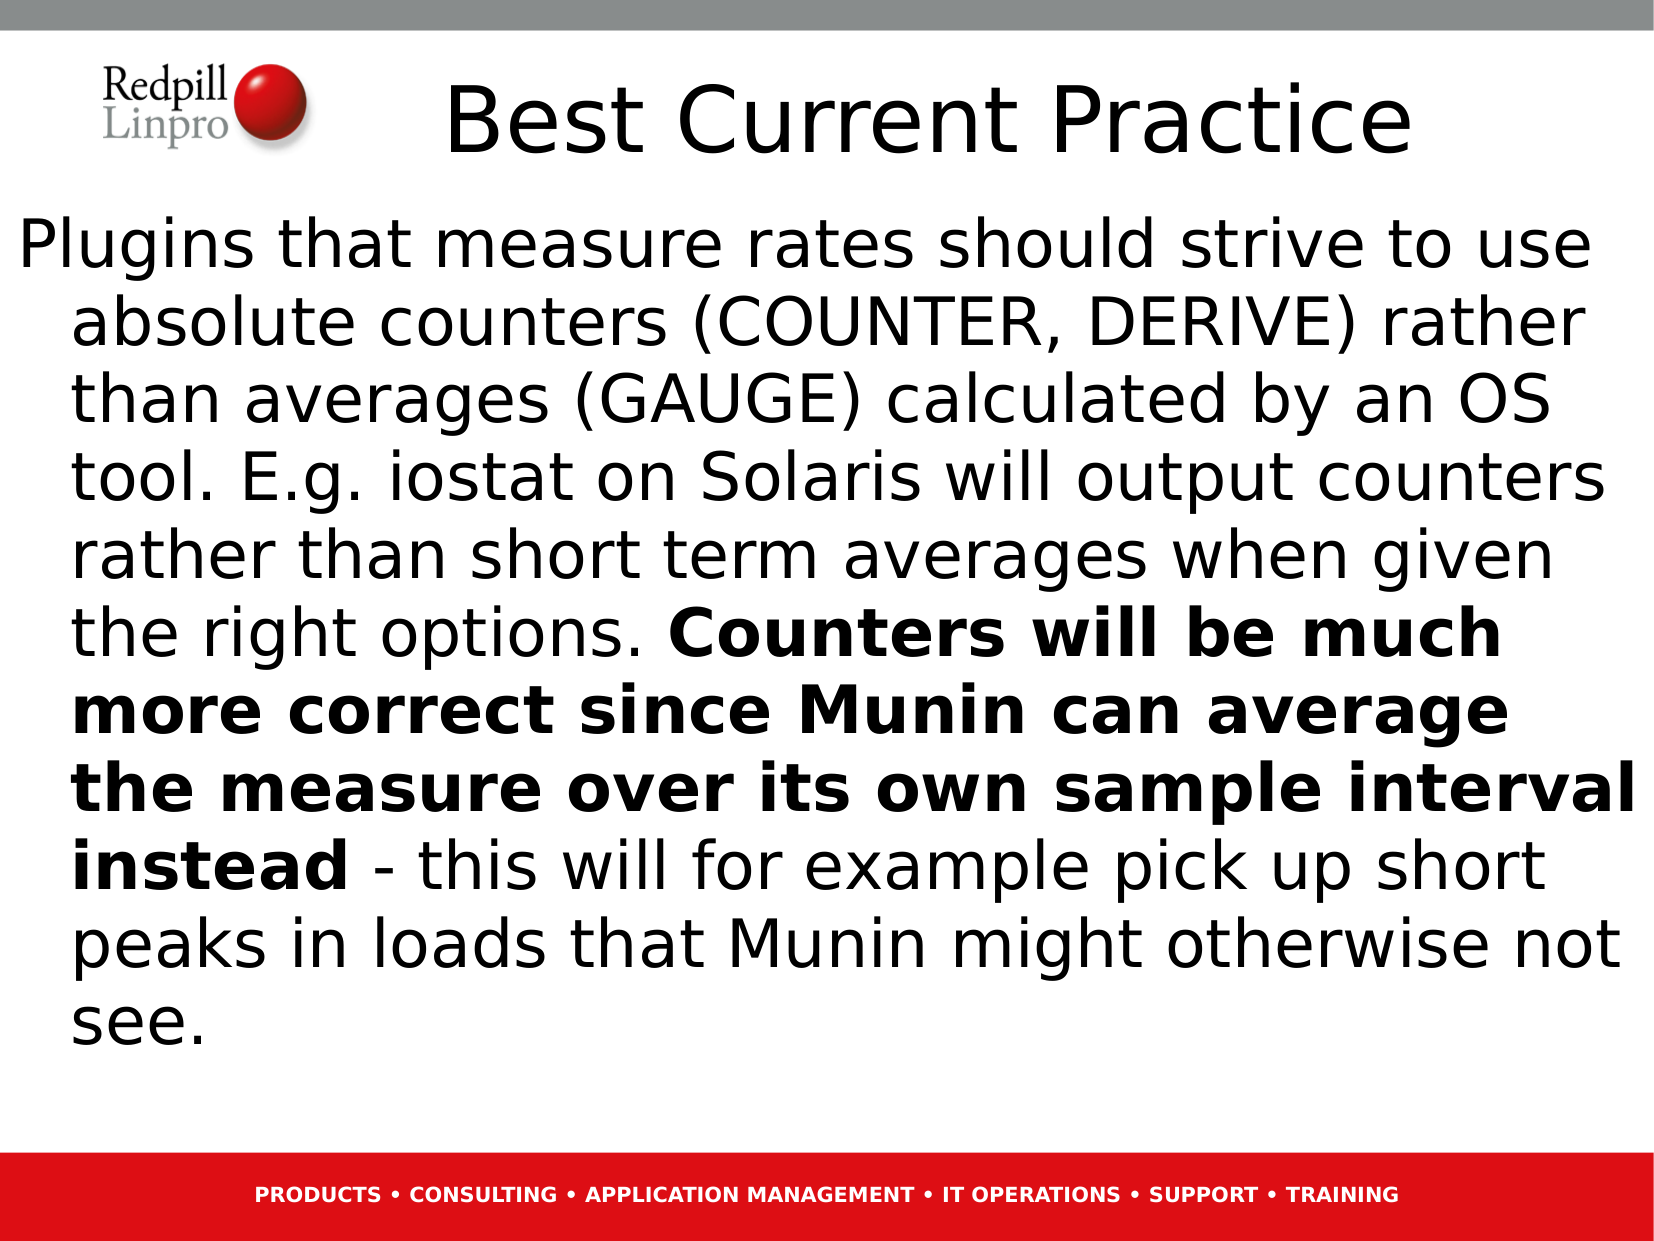

# Best Current Practice
Plugins that measure rates should strive to use absolute counters (COUNTER, DERIVE) rather than averages (GAUGE) calculated by an OS tool. E.g. iostat on Solaris will output counters rather than short term averages when given the right options. Counters will be much more correct since Munin can average the measure over its own sample interval instead - this will for example pick up short peaks in loads that Munin might otherwise not see.